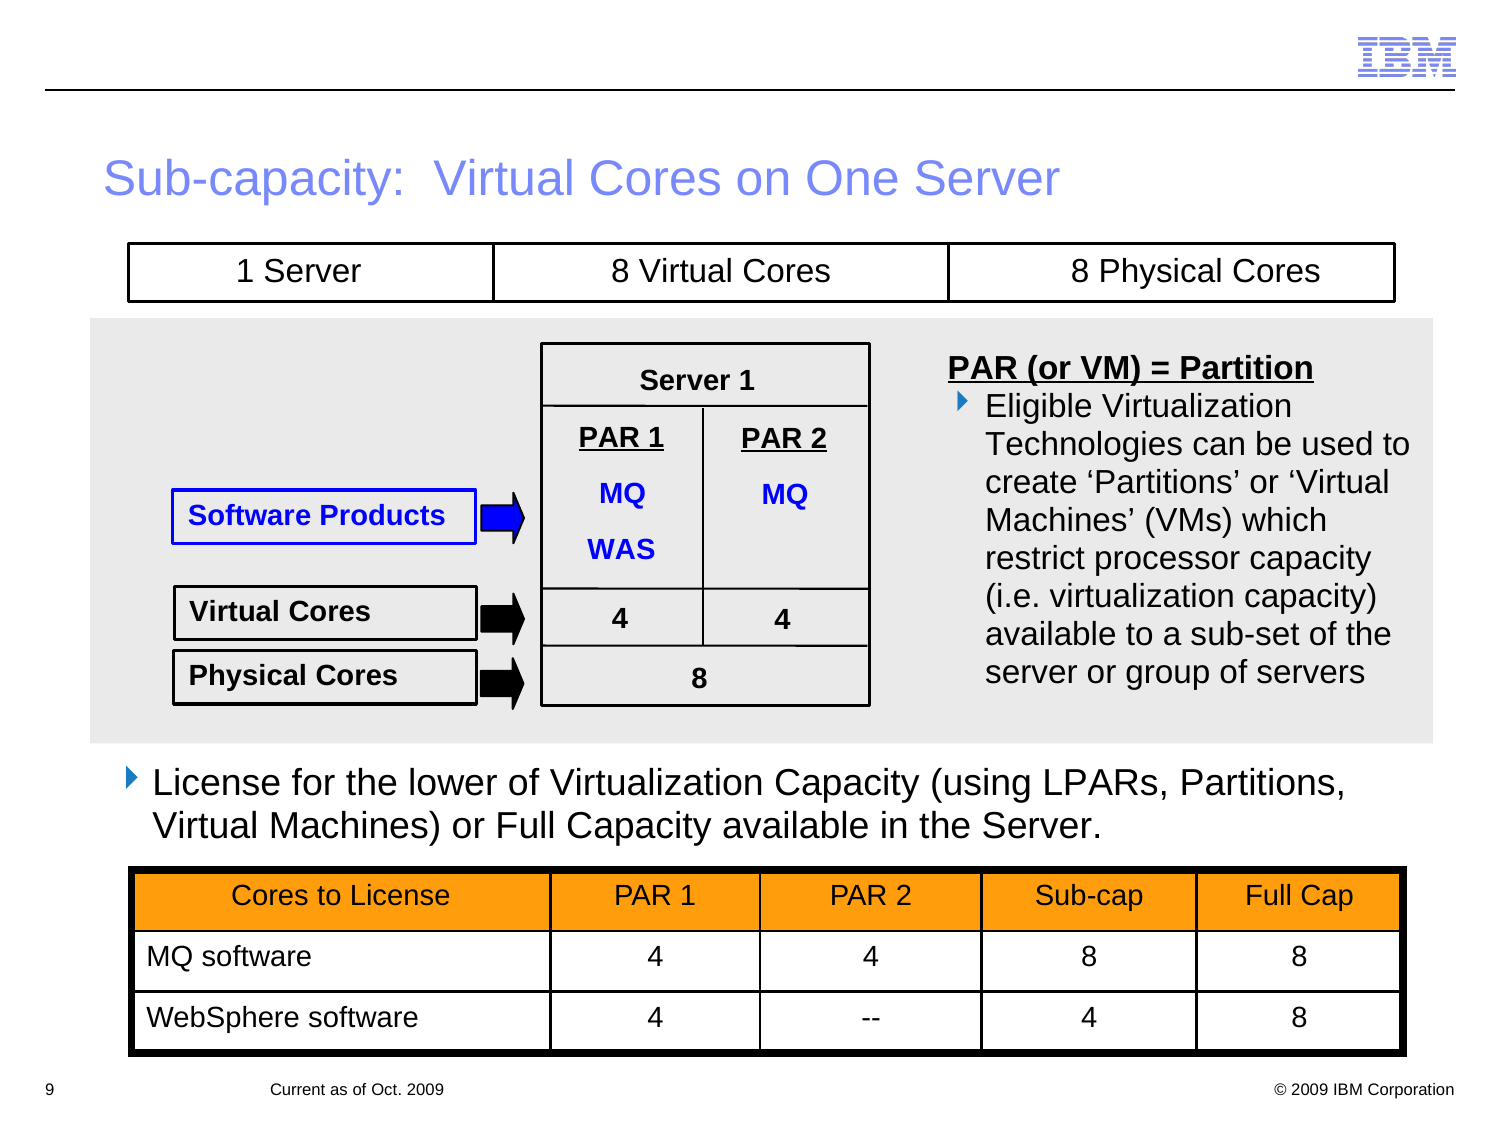

# Sub-capacity: Virtual Cores on One Server
 1 Server	 8 Virtual Cores	 8 Physical Cores
PAR (or VM) = Partition
Eligible Virtualization Technologies can be used to create ‘Partitions’ or ‘Virtual Machines’ (VMs) which restrict processor capacity (i.e. virtualization capacity) available to a sub-set of the server or group of servers
Server 1
PAR 1
PAR 2
MQ
MQ
Software Products
WAS
Virtual Cores
4
4
Physical Cores
8
License for the lower of Virtualization Capacity (using LPARs, Partitions, Virtual Machines) or Full Capacity available in the Server.
| Cores to License | PAR 1 | PAR 2 | Sub-cap | Full Cap |
| --- | --- | --- | --- | --- |
| MQ software | 4 | 4 | 8 | 8 |
| WebSphere software | 4 | -- | 4 | 8 |
9
Current as of Oct. 2009